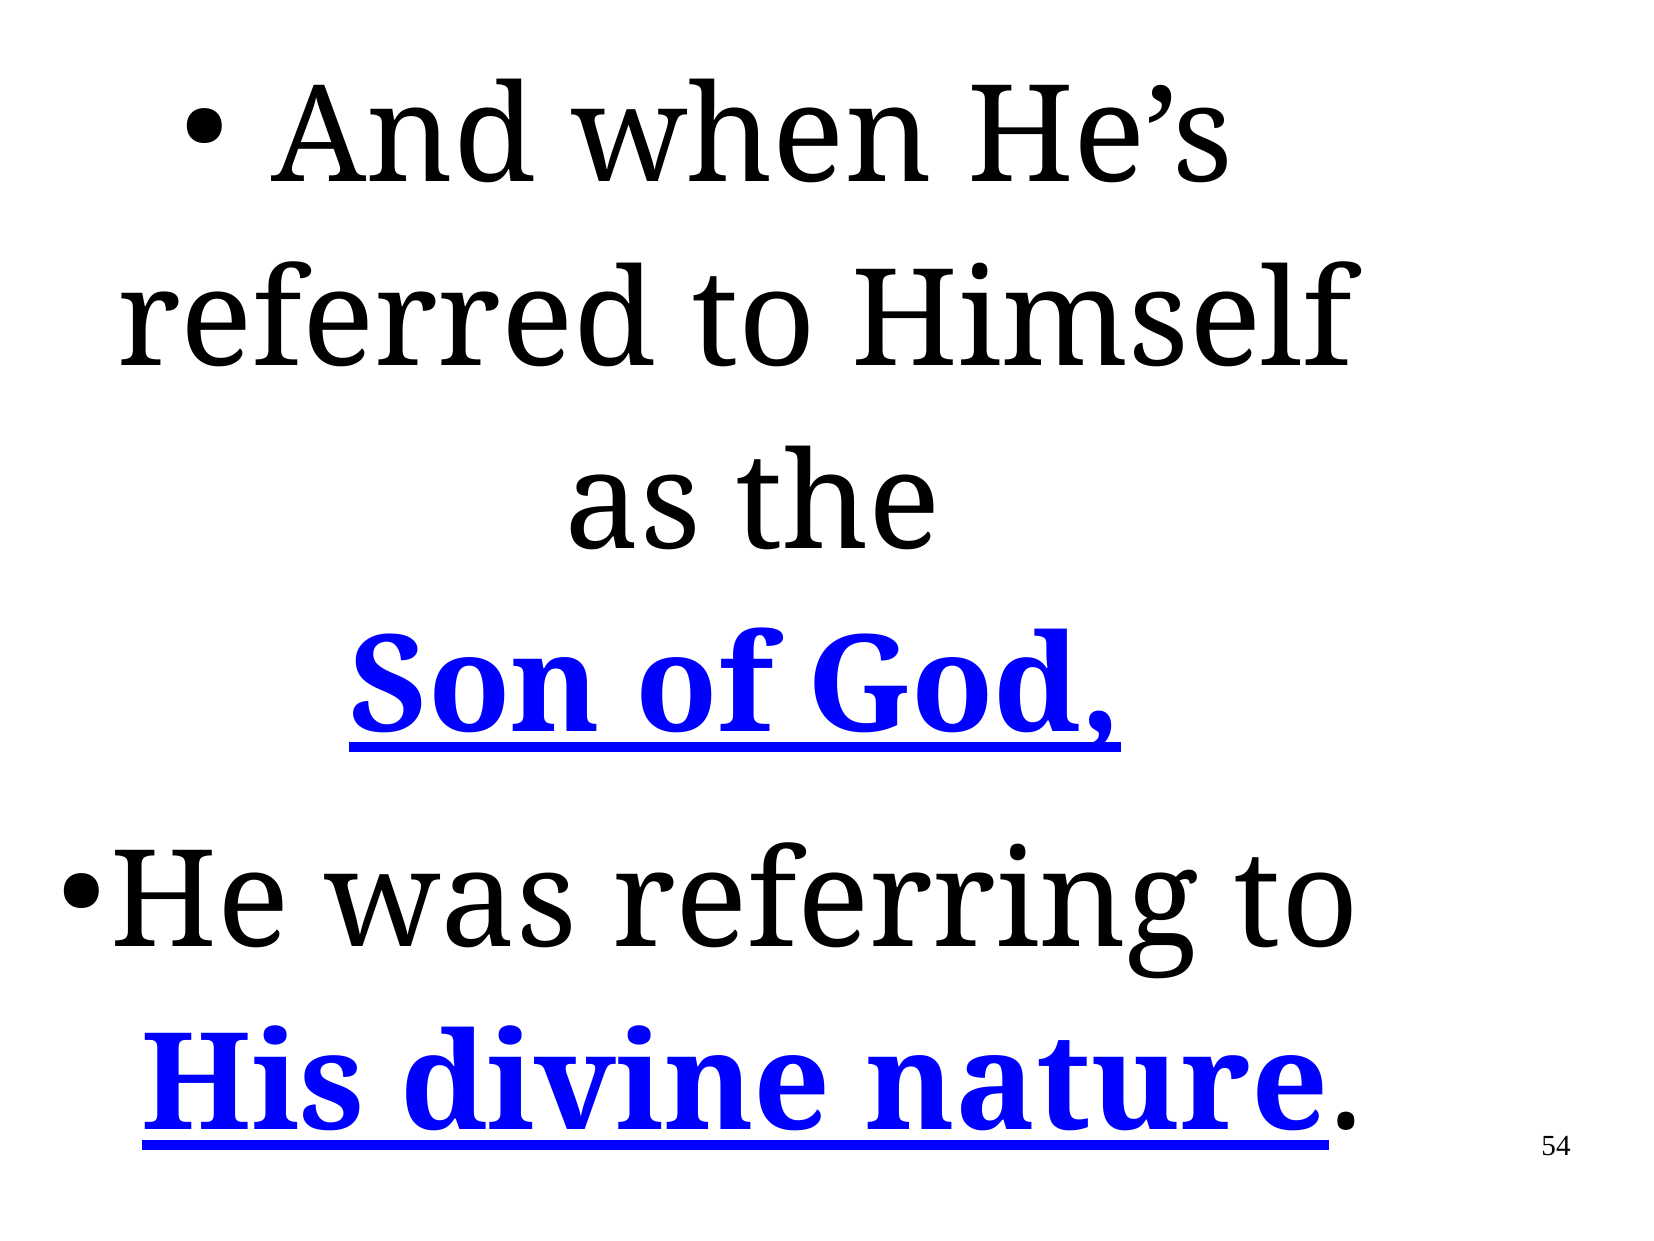

# And when He’s referred to Himself as the Son of God,
He was referring to
His divine nature.
54